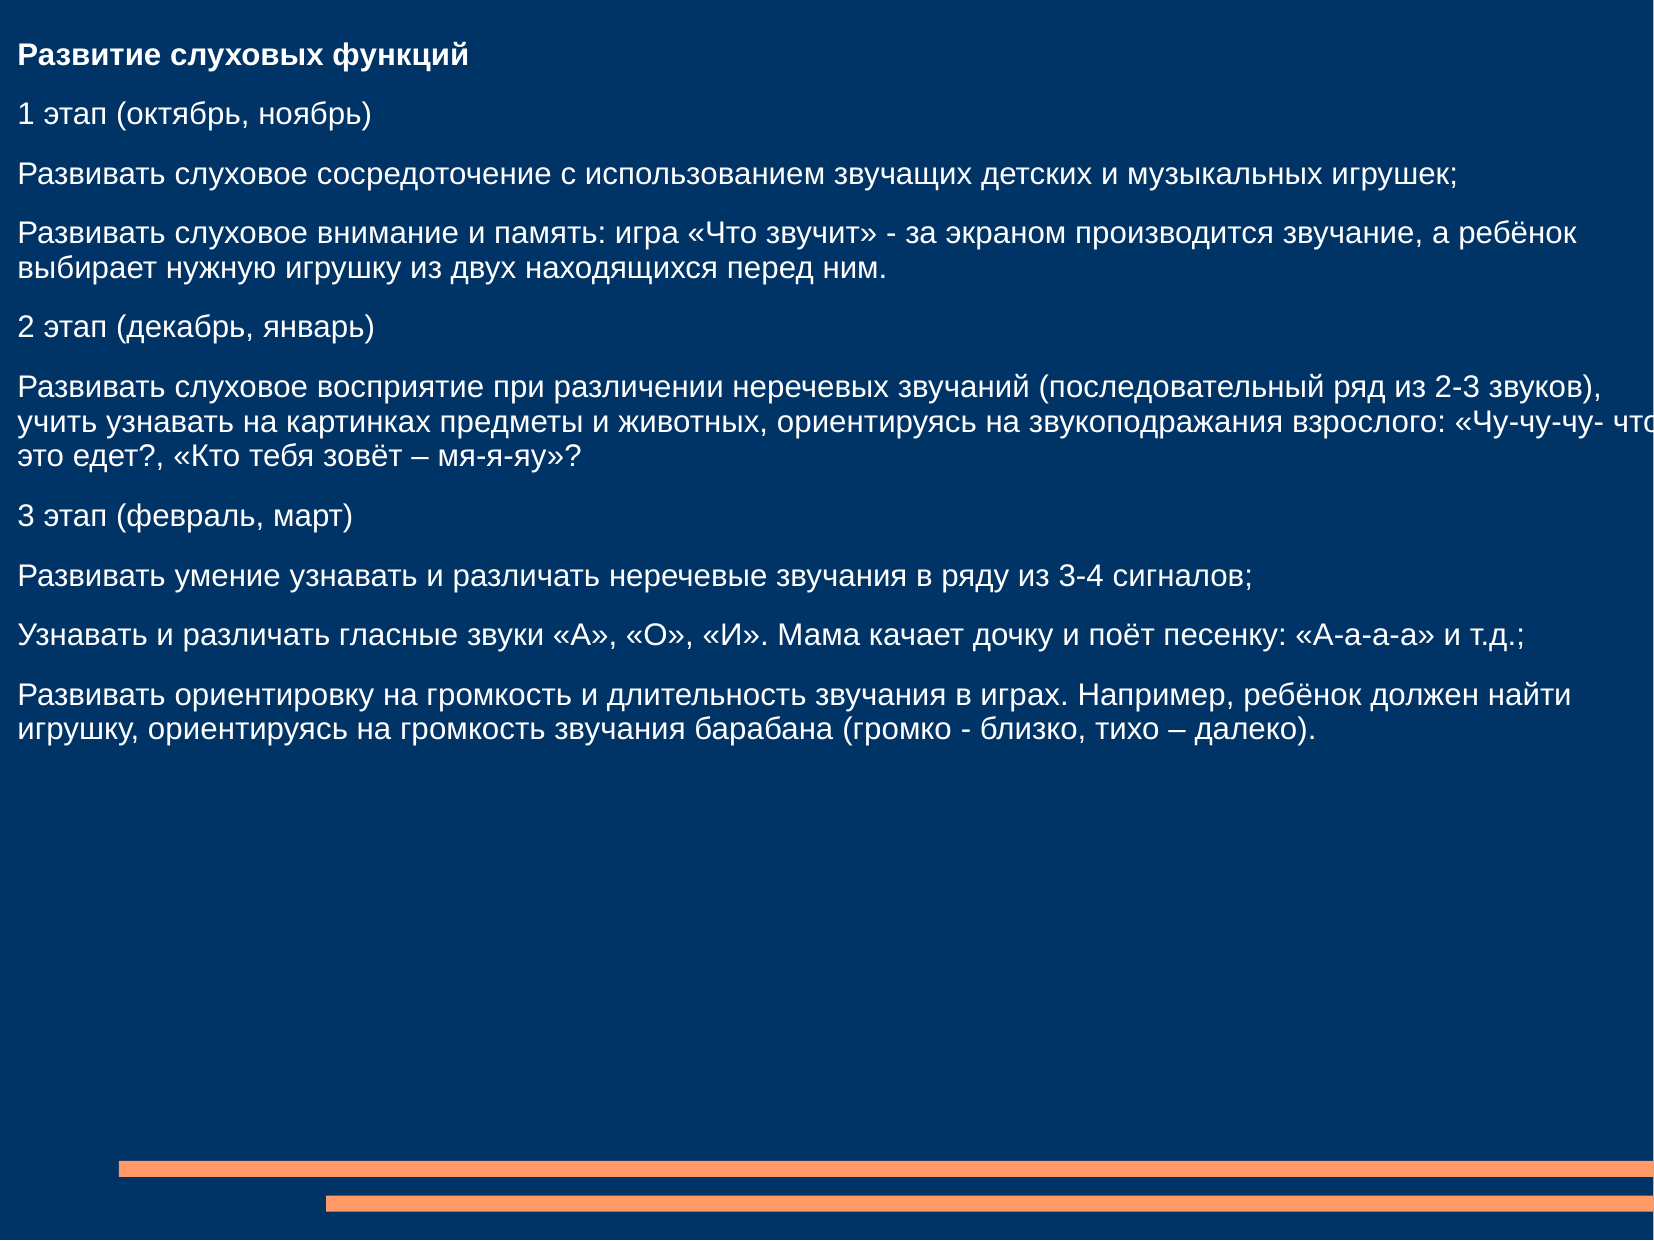

Развитие слуховых функций
1 этап (октябрь, ноябрь)
Развивать слуховое сосредоточение с использованием звучащих детских и музыкальных игрушек;
Развивать слуховое внимание и память: игра «Что звучит» - за экраном производится звучание, а ребёнок выбирает нужную игрушку из двух находящихся перед ним.
2 этап (декабрь, январь)
Развивать слуховое восприятие при различении неречевых звучаний (последовательный ряд из 2-3 звуков), учить узнавать на картинках предметы и животных, ориентируясь на звукоподражания взрослого: «Чу-чу-чу- что это едет?, «Кто тебя зовёт – мя-я-яу»?
3 этап (февраль, март)
Развивать умение узнавать и различать неречевые звучания в ряду из 3-4 сигналов;
Узнавать и различать гласные звуки «А», «О», «И». Мама качает дочку и поёт песенку: «А-а-а-а» и т.д.;
Развивать ориентировку на громкость и длительность звучания в играх. Например, ребёнок должен найти игрушку, ориентируясь на громкость звучания барабана (громко - близко, тихо – далеко).
#